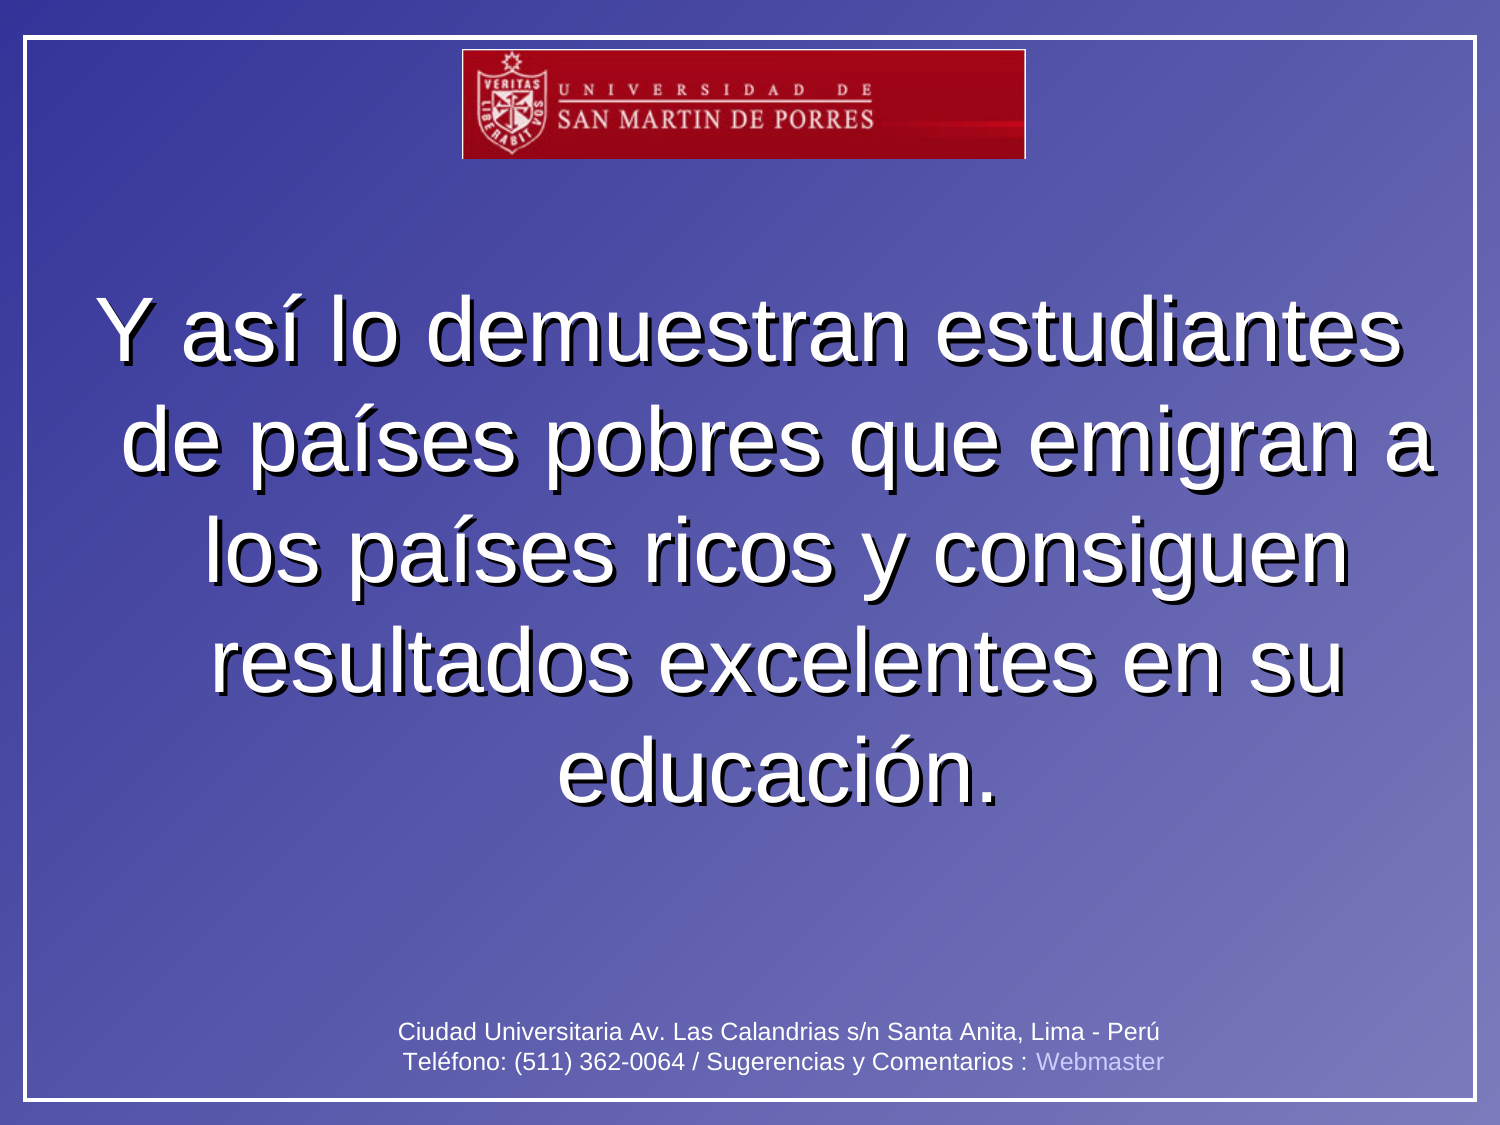

# Y así lo demuestran estudiantes de países pobres que emigran a los países ricos y consiguen resultados excelentes en su educación.